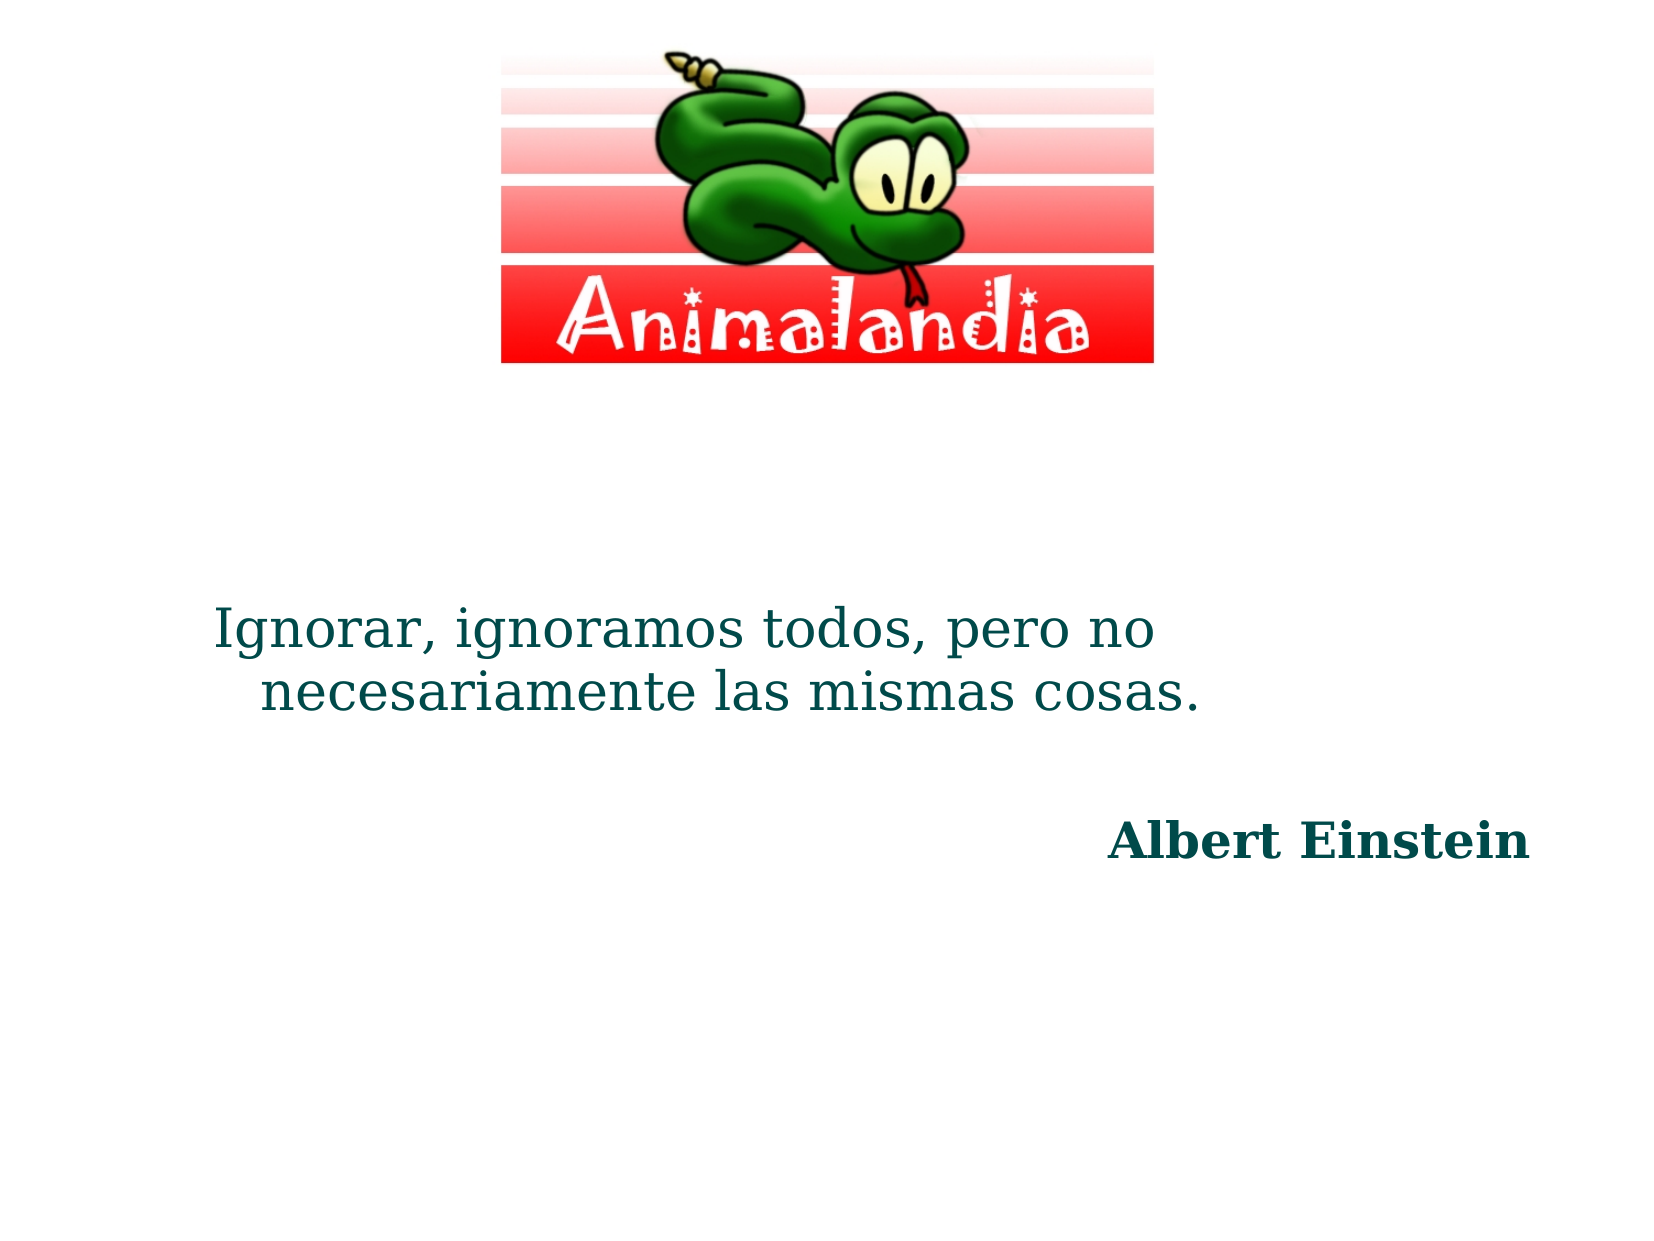

# Ignorar, ignoramos todos, pero no necesariamente las mismas cosas.
Albert Einstein